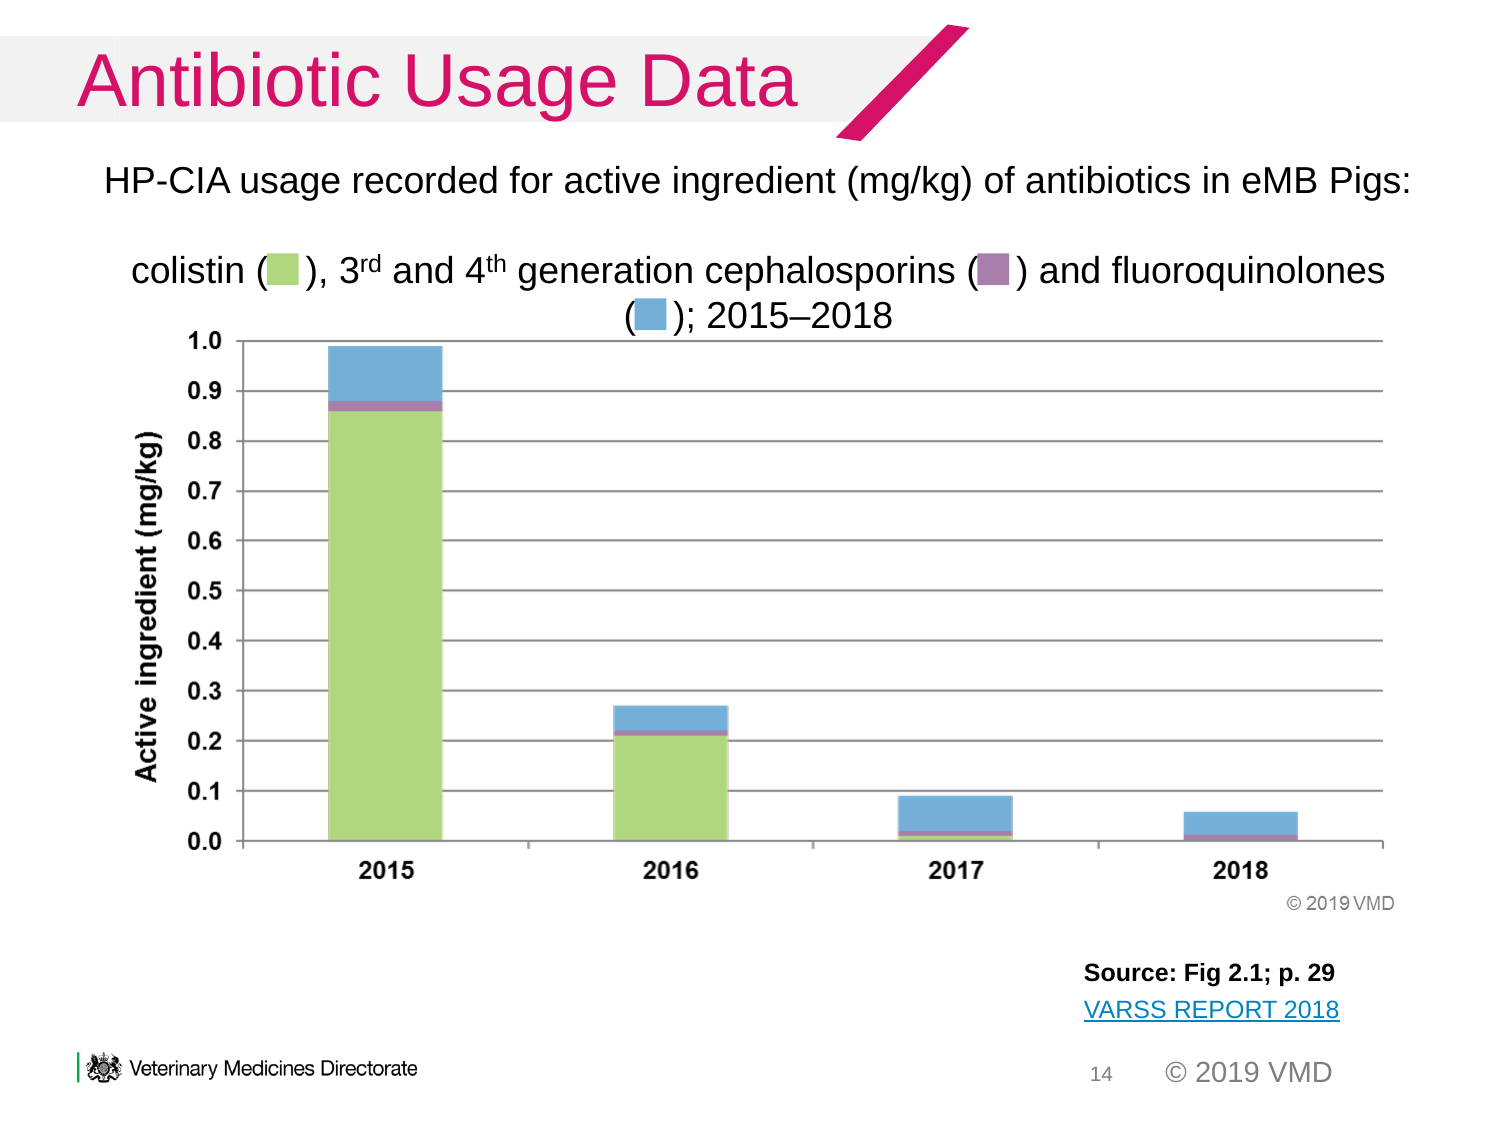

# Antibiotic Usage Data
HP-CIA usage recorded for active ingredient (mg/kg) of antibiotics in eMB Pigs:
colistin (), 3rd and 4th generation cephalosporins () and fluoroquinolones (); 2015–2018
Source: Fig 2.1; p. 29
VARSS REPORT 2018
2